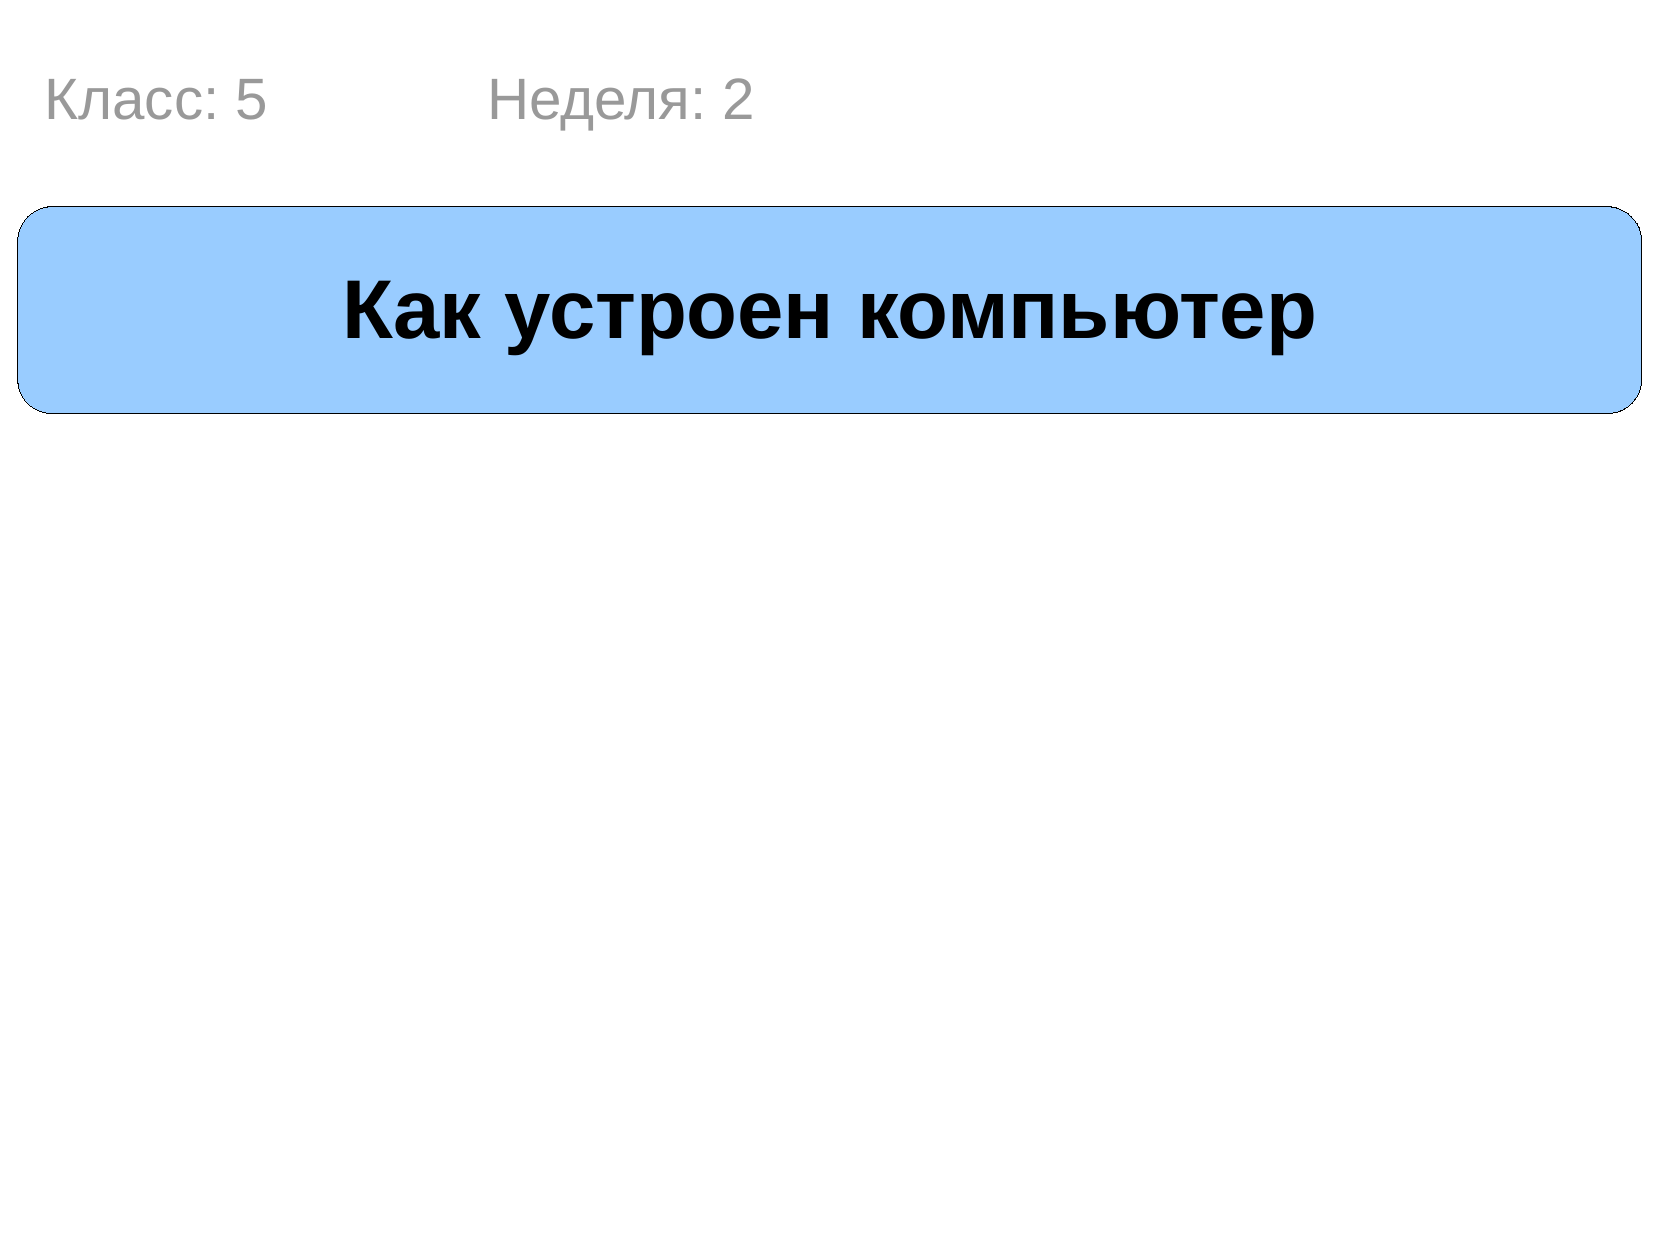

Класс: 5			Неделя: 2
Как устроен компьютер